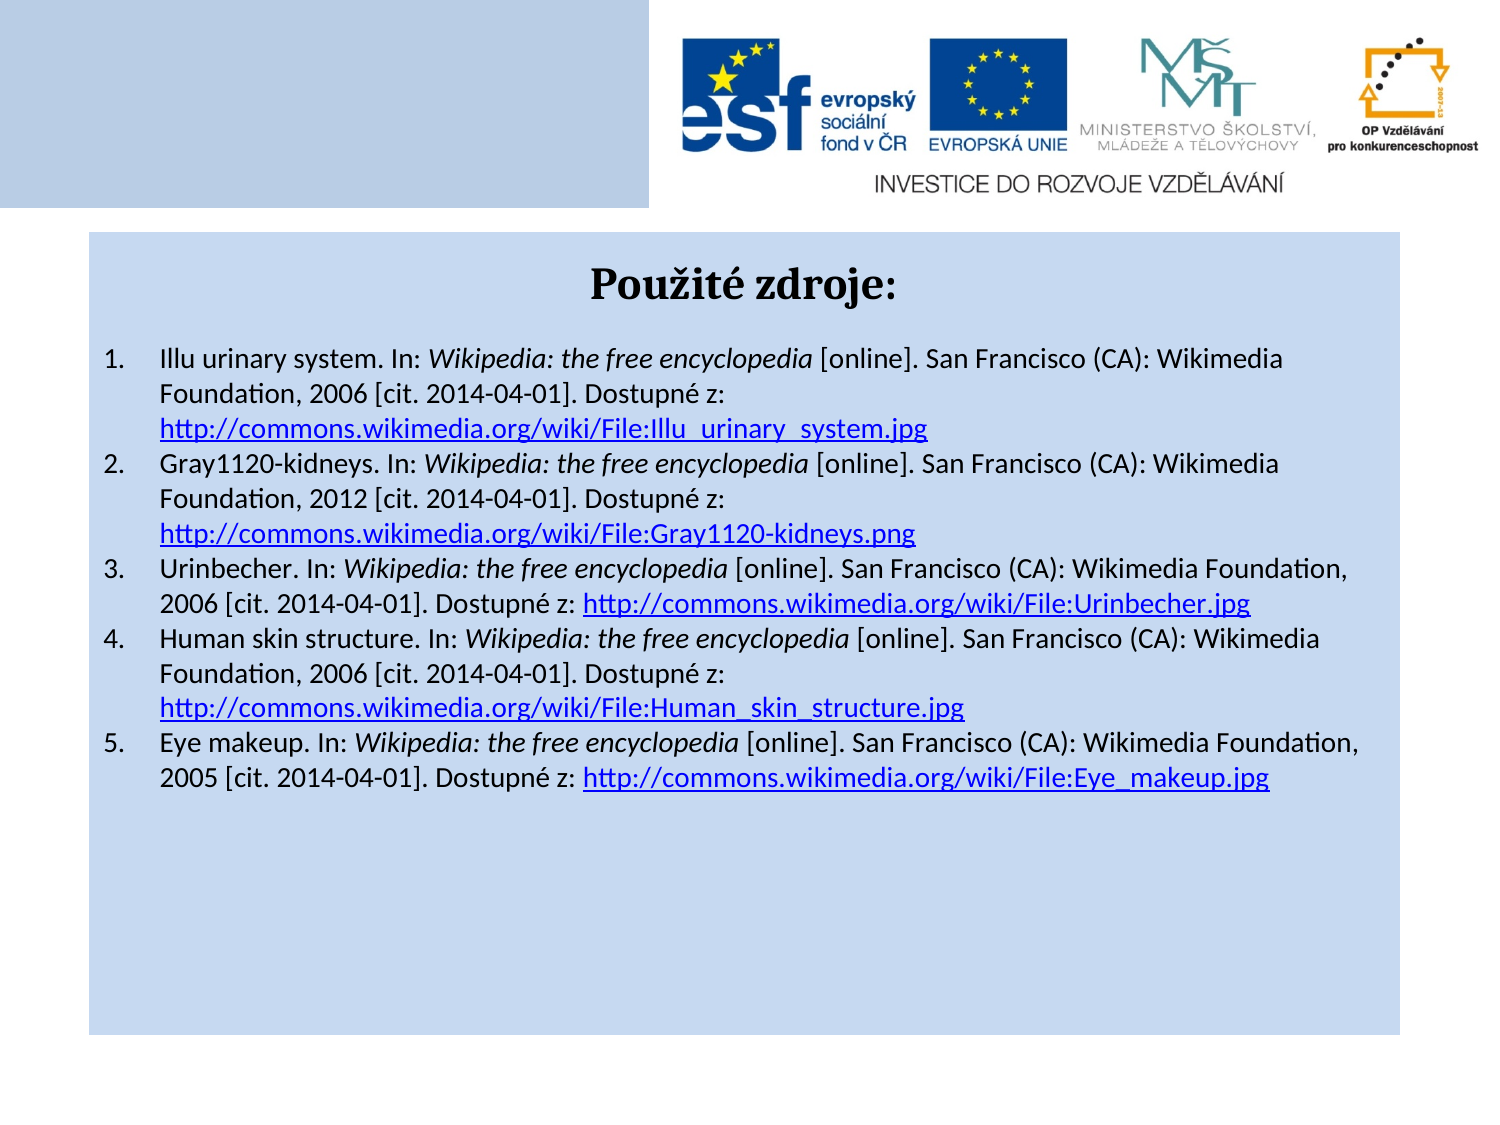

| Použité zdroje: |
| --- |
| Illu urinary system. In: Wikipedia: the free encyclopedia [online]. San Francisco (CA): Wikimedia Foundation, 2006 [cit. 2014-04-01]. Dostupné z: http://commons.wikimedia.org/wiki/File:Illu\_urinary\_system.jpg Gray1120-kidneys. In: Wikipedia: the free encyclopedia [online]. San Francisco (CA): Wikimedia Foundation, 2012 [cit. 2014-04-01]. Dostupné z: http://commons.wikimedia.org/wiki/File:Gray1120-kidneys.png Urinbecher. In: Wikipedia: the free encyclopedia [online]. San Francisco (CA): Wikimedia Foundation, 2006 [cit. 2014-04-01]. Dostupné z: http://commons.wikimedia.org/wiki/File:Urinbecher.jpg Human skin structure. In: Wikipedia: the free encyclopedia [online]. San Francisco (CA): Wikimedia Foundation, 2006 [cit. 2014-04-01]. Dostupné z: http://commons.wikimedia.org/wiki/File:Human\_skin\_structure.jpg Eye makeup. In: Wikipedia: the free encyclopedia [online]. San Francisco (CA): Wikimedia Foundation, 2005 [cit. 2014-04-01]. Dostupné z: http://commons.wikimedia.org/wiki/File:Eye\_makeup.jpg |